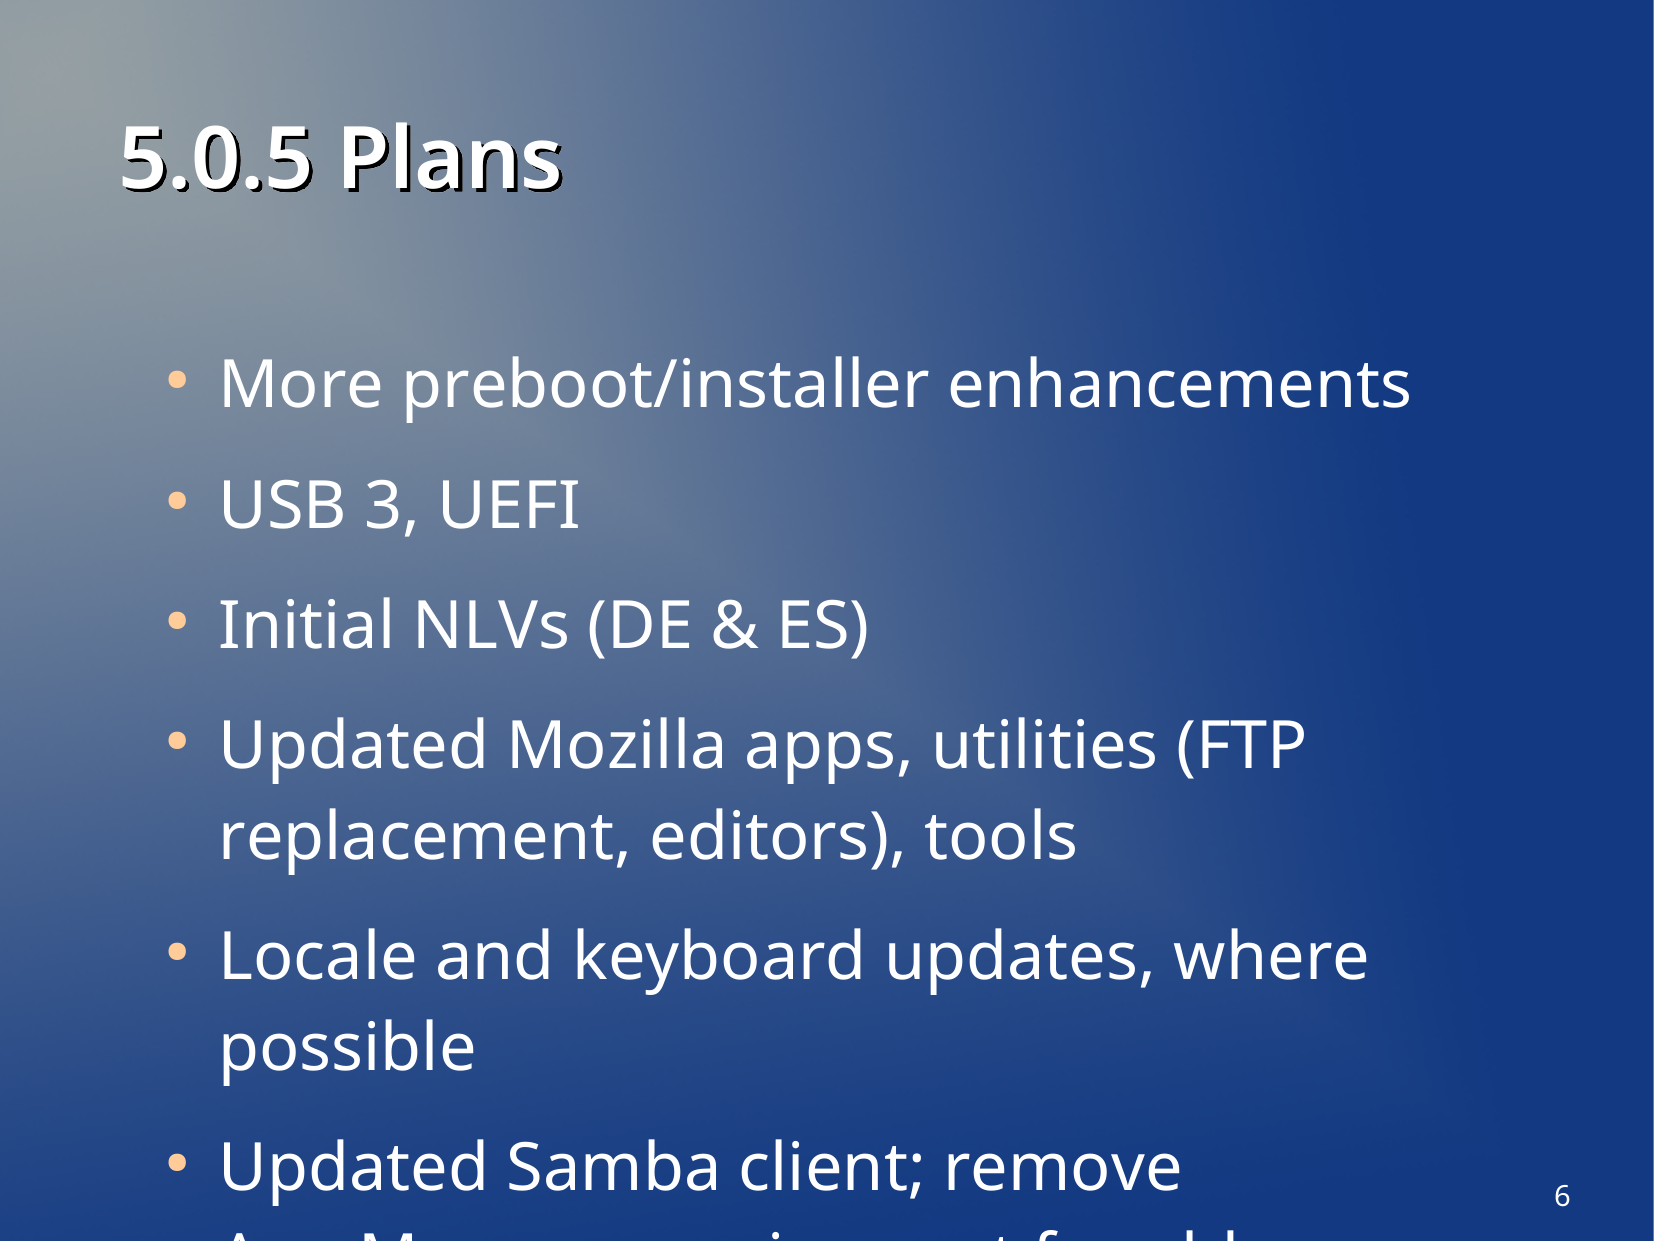

# 5.0.5 Plans
More preboot/installer enhancements
USB 3, UEFI
Initial NLVs (DE & ES)
Updated Mozilla apps, utilities (FTP replacement, editors), tools
Locale and keyboard updates, where possible
Updated Samba client; remove ArcaMapper requirement for older, bundled, client files
6